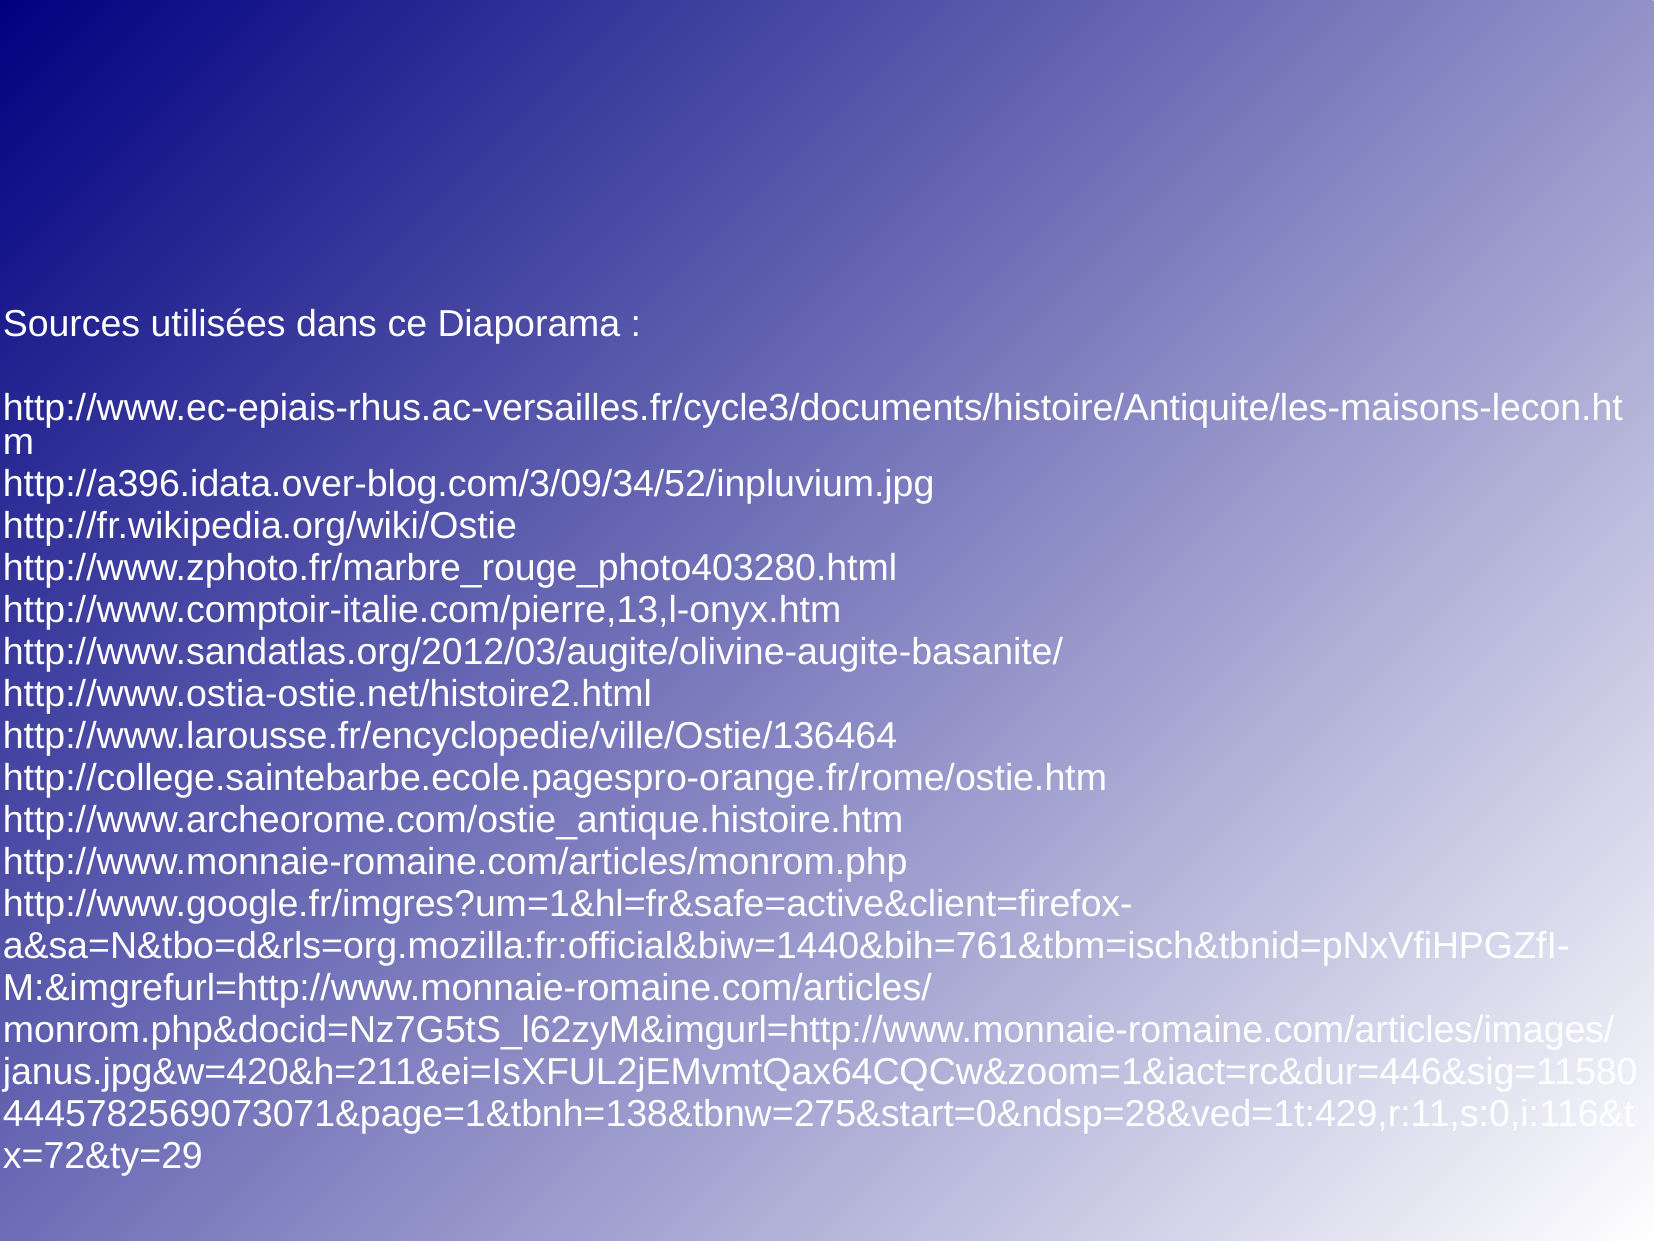

Sources utilisées dans ce Diaporama :
 http://www.ec-epiais-rhus.ac-versailles.fr/cycle3/documents/histoire/Antiquite/les-maisons-lecon.htm
http://a396.idata.over-blog.com/3/09/34/52/inpluvium.jpg
http://fr.wikipedia.org/wiki/Ostie
http://www.zphoto.fr/marbre_rouge_photo403280.html
http://www.comptoir-italie.com/pierre,13,l-onyx.htm
http://www.sandatlas.org/2012/03/augite/olivine-augite-basanite/
http://www.ostia-ostie.net/histoire2.html
http://www.larousse.fr/encyclopedie/ville/Ostie/136464
http://college.saintebarbe.ecole.pagespro-orange.fr/rome/ostie.htm
http://www.archeorome.com/ostie_antique.histoire.htm
http://www.monnaie-romaine.com/articles/monrom.php
http://www.google.fr/imgres?um=1&hl=fr&safe=active&client=firefox-a&sa=N&tbo=d&rls=org.mozilla:fr:official&biw=1440&bih=761&tbm=isch&tbnid=pNxVfiHPGZfI-M:&imgrefurl=http://www.monnaie-romaine.com/articles/monrom.php&docid=Nz7G5tS_l62zyM&imgurl=http://www.monnaie-romaine.com/articles/images/janus.jpg&w=420&h=211&ei=IsXFUL2jEMvmtQax64CQCw&zoom=1&iact=rc&dur=446&sig=115804445782569073071&page=1&tbnh=138&tbnw=275&start=0&ndsp=28&ved=1t:429,r:11,s:0,i:116&tx=72&ty=29